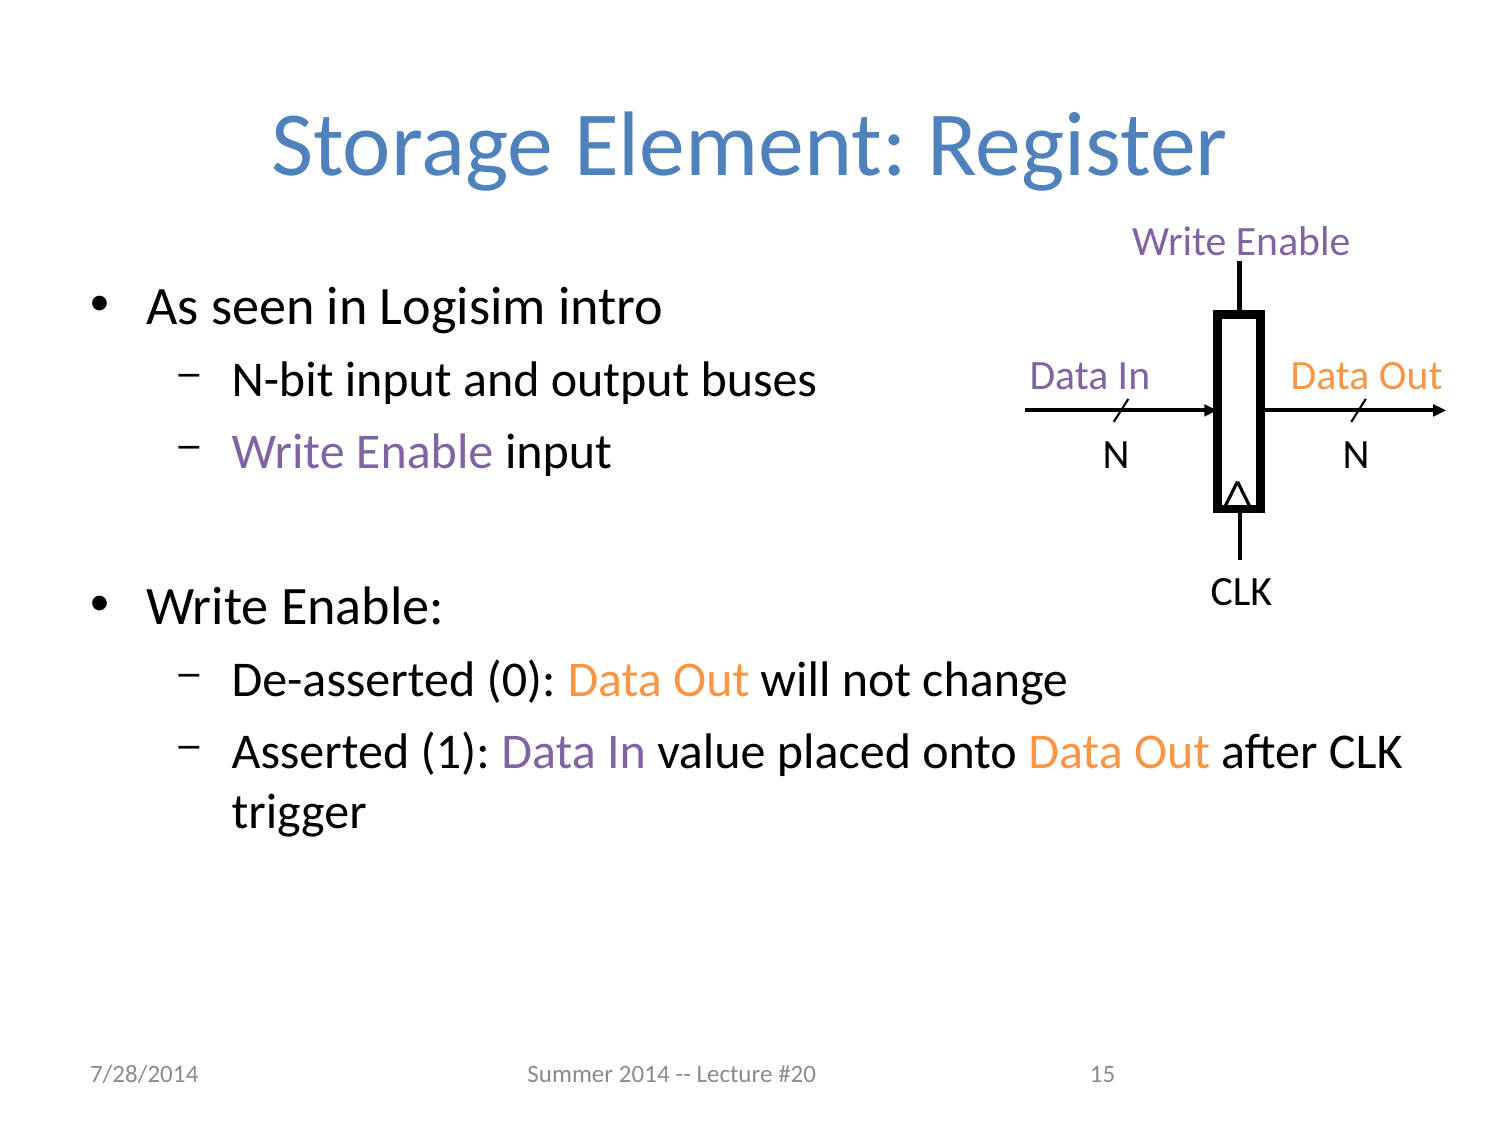

# Storage Element: Register
Write Enable
Data In
Data Out
N
N
CLK
As seen in Logisim intro
N-bit input and output buses
Write Enable input
Write Enable:
De-asserted (0): Data Out will not change
Asserted (1): Data In value placed onto Data Out after CLK trigger
7/28/2014
Summer 2014 -- Lecture #20